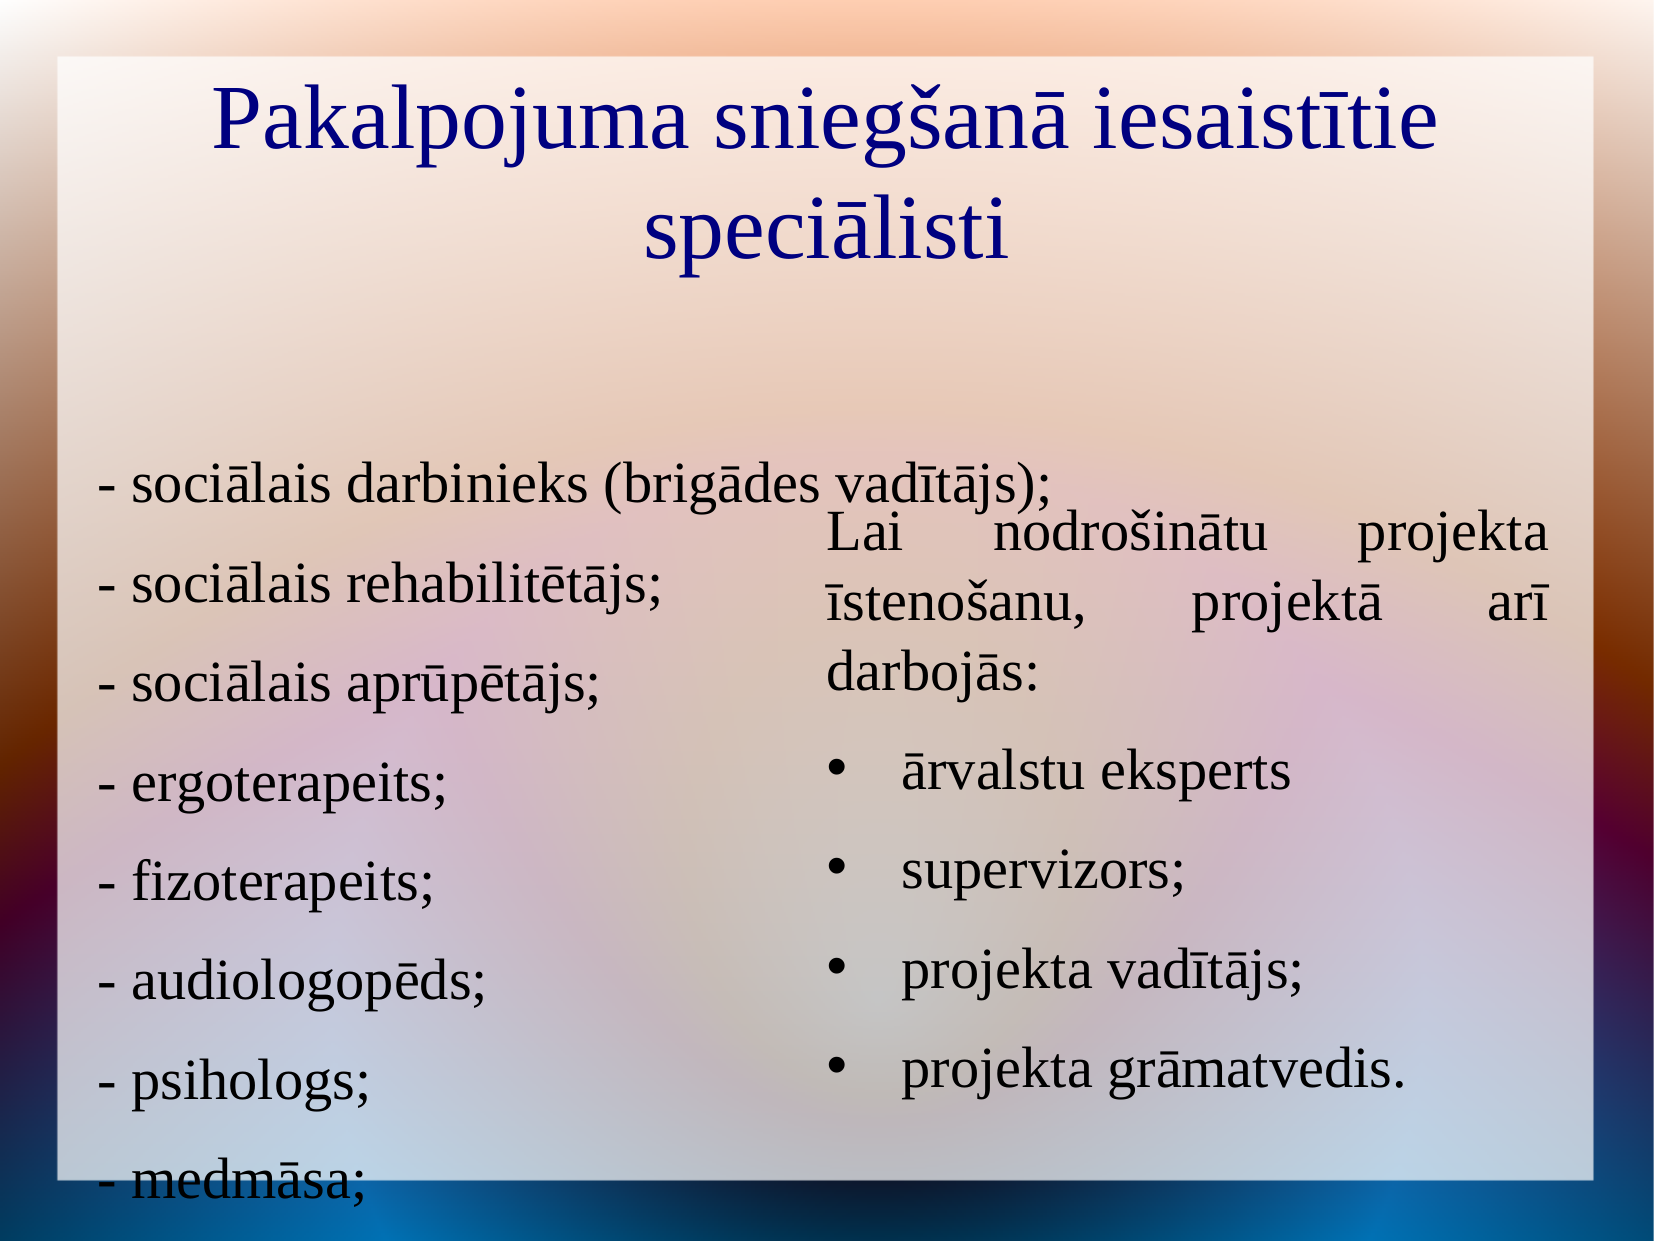

# Pakalpojuma sniegšanā iesaistītie speciālisti
 - sociālais darbinieks (brigādes vadītājs);
 - sociālais rehabilitētājs;
 - sociālais aprūpētājs;
 - ergoterapeits;
 - fizoterapeits;
 - audiologopēds;
 - psihologs;
 - medmāsa;
 - pavadonis.
Lai nodrošinātu projekta īstenošanu, projektā arī darbojās:
ārvalstu eksperts
supervizors;
projekta vadītājs;
projekta grāmatvedis.